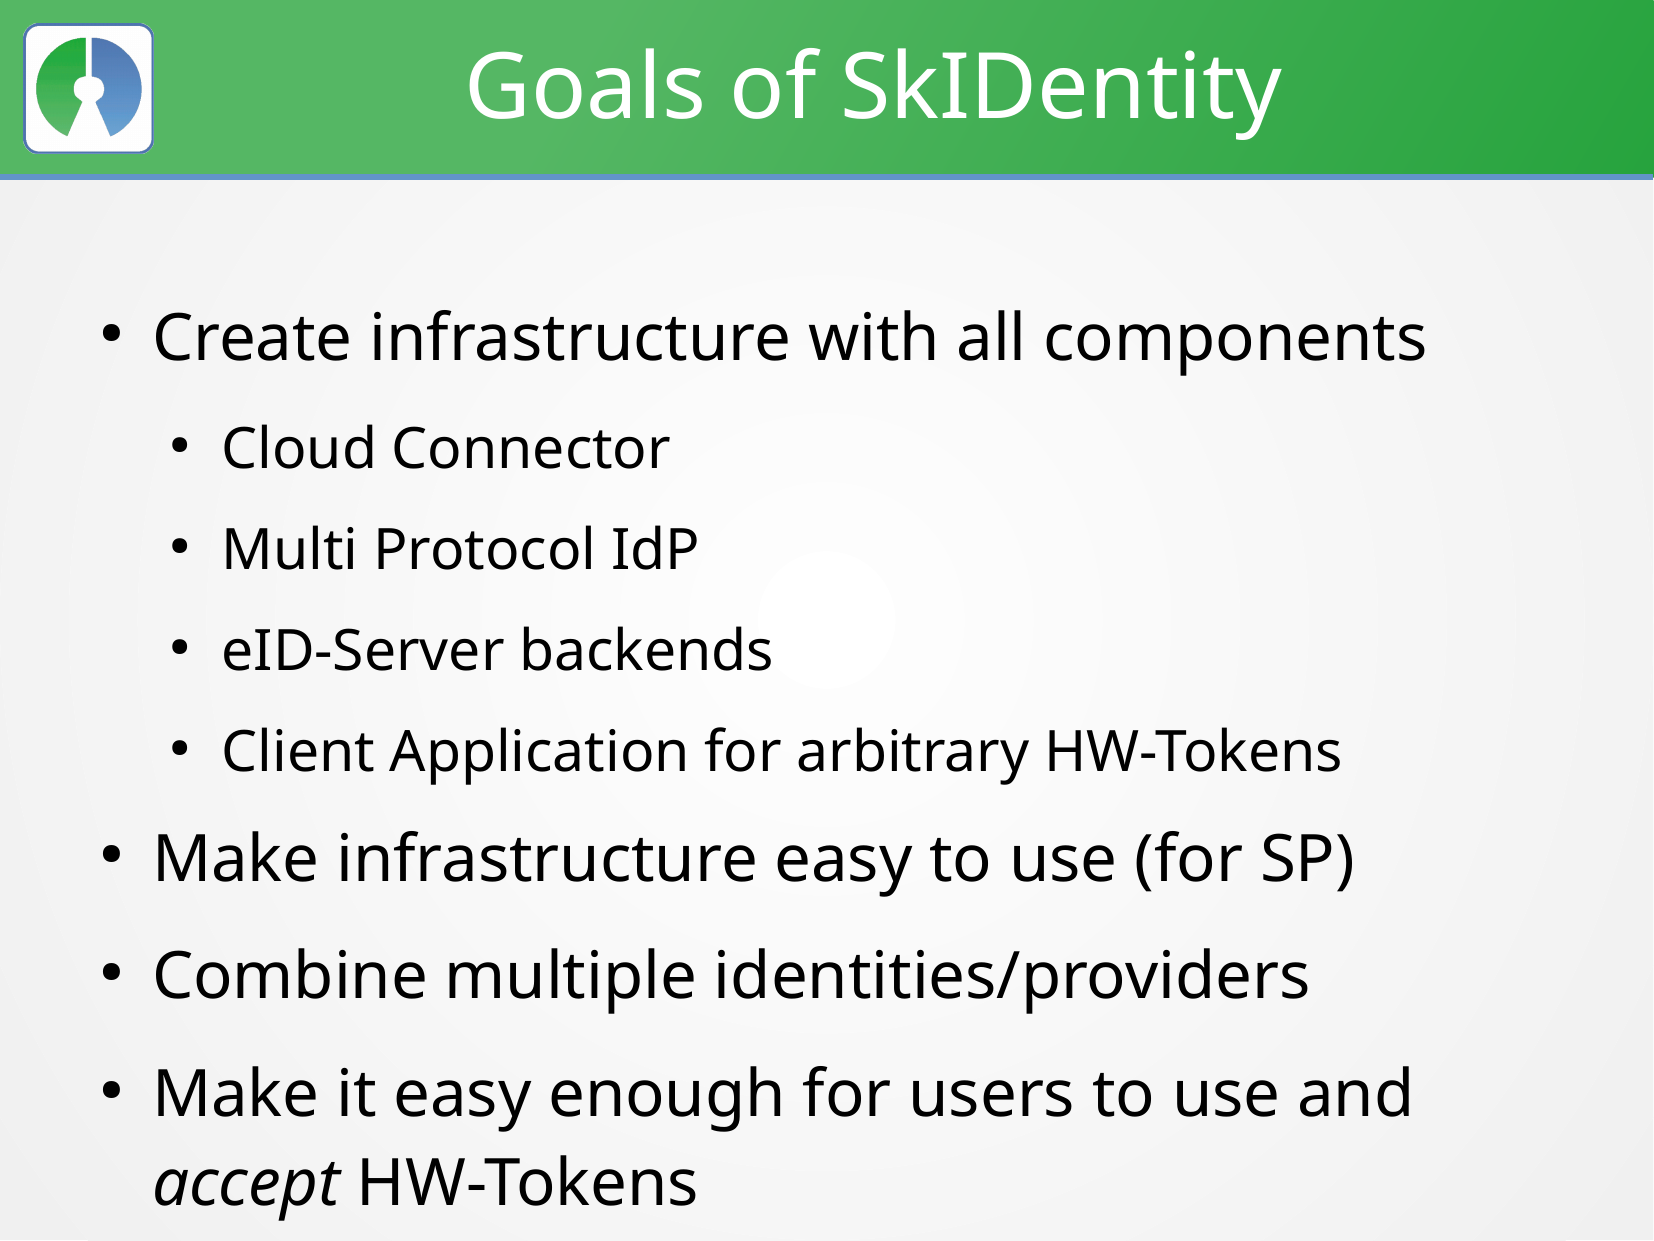

# Goals of SkIDentity
Create infrastructure with all components
Cloud Connector
Multi Protocol IdP
eID-Server backends
Client Application for arbitrary HW-Tokens
Make infrastructure easy to use (for SP)
Combine multiple identities/providers
Make it easy enough for users to use and accept HW-Tokens